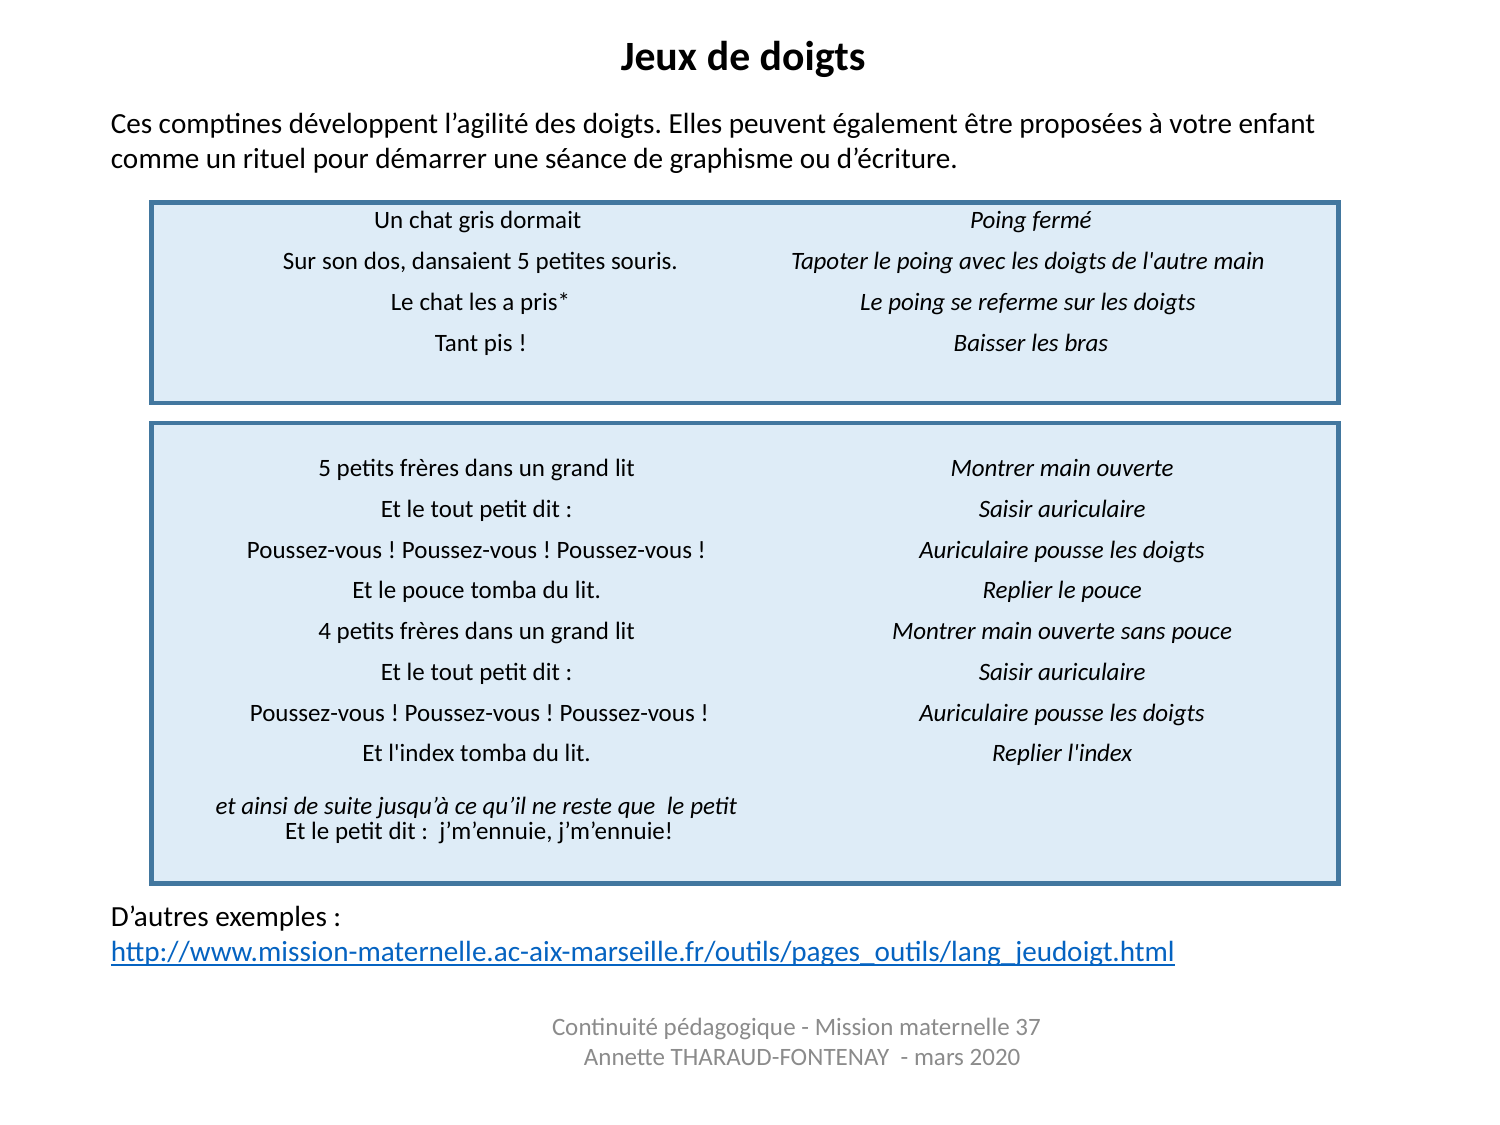

# Jeux de doigts
Ces comptines développent l’agilité des doigts. Elles peuvent également être proposées à votre enfant comme un rituel pour démarrer une séance de graphisme ou d’écriture.
| Un chat gris dormait | Poing fermé |
| --- | --- |
| Sur son dos, dansaient 5 petites souris. | Tapoter le poing avec les doigts de l'autre main |
| Le chat les a pris\* | Le poing se referme sur les doigts |
| Tant pis ! | Baisser les bras |
| 5 petits frères dans un grand lit | Montrer main ouverte |
| --- | --- |
| Et le tout petit dit : | Saisir auriculaire |
| Poussez-vous ! Poussez-vous ! Poussez-vous ! | Auriculaire pousse les doigts |
| Et le pouce tomba du lit. | Replier le pouce |
| 4 petits frères dans un grand lit | Montrer main ouverte sans pouce |
| Et le tout petit dit : | Saisir auriculaire |
| Poussez-vous ! Poussez-vous ! Poussez-vous ! | Auriculaire pousse les doigts |
| Et l'index tomba du lit. | Replier l'index |
| et ainsi de suite jusqu’à ce qu’il ne reste que le petit Et le petit dit : j’m’ennuie, j’m’ennuie! | |
D’autres exemples :
http://www.mission-maternelle.ac-aix-marseille.fr/outils/pages_outils/lang_jeudoigt.html
Continuité pédagogique - Mission maternelle 37
Annette THARAUD-FONTENAY - mars 2020